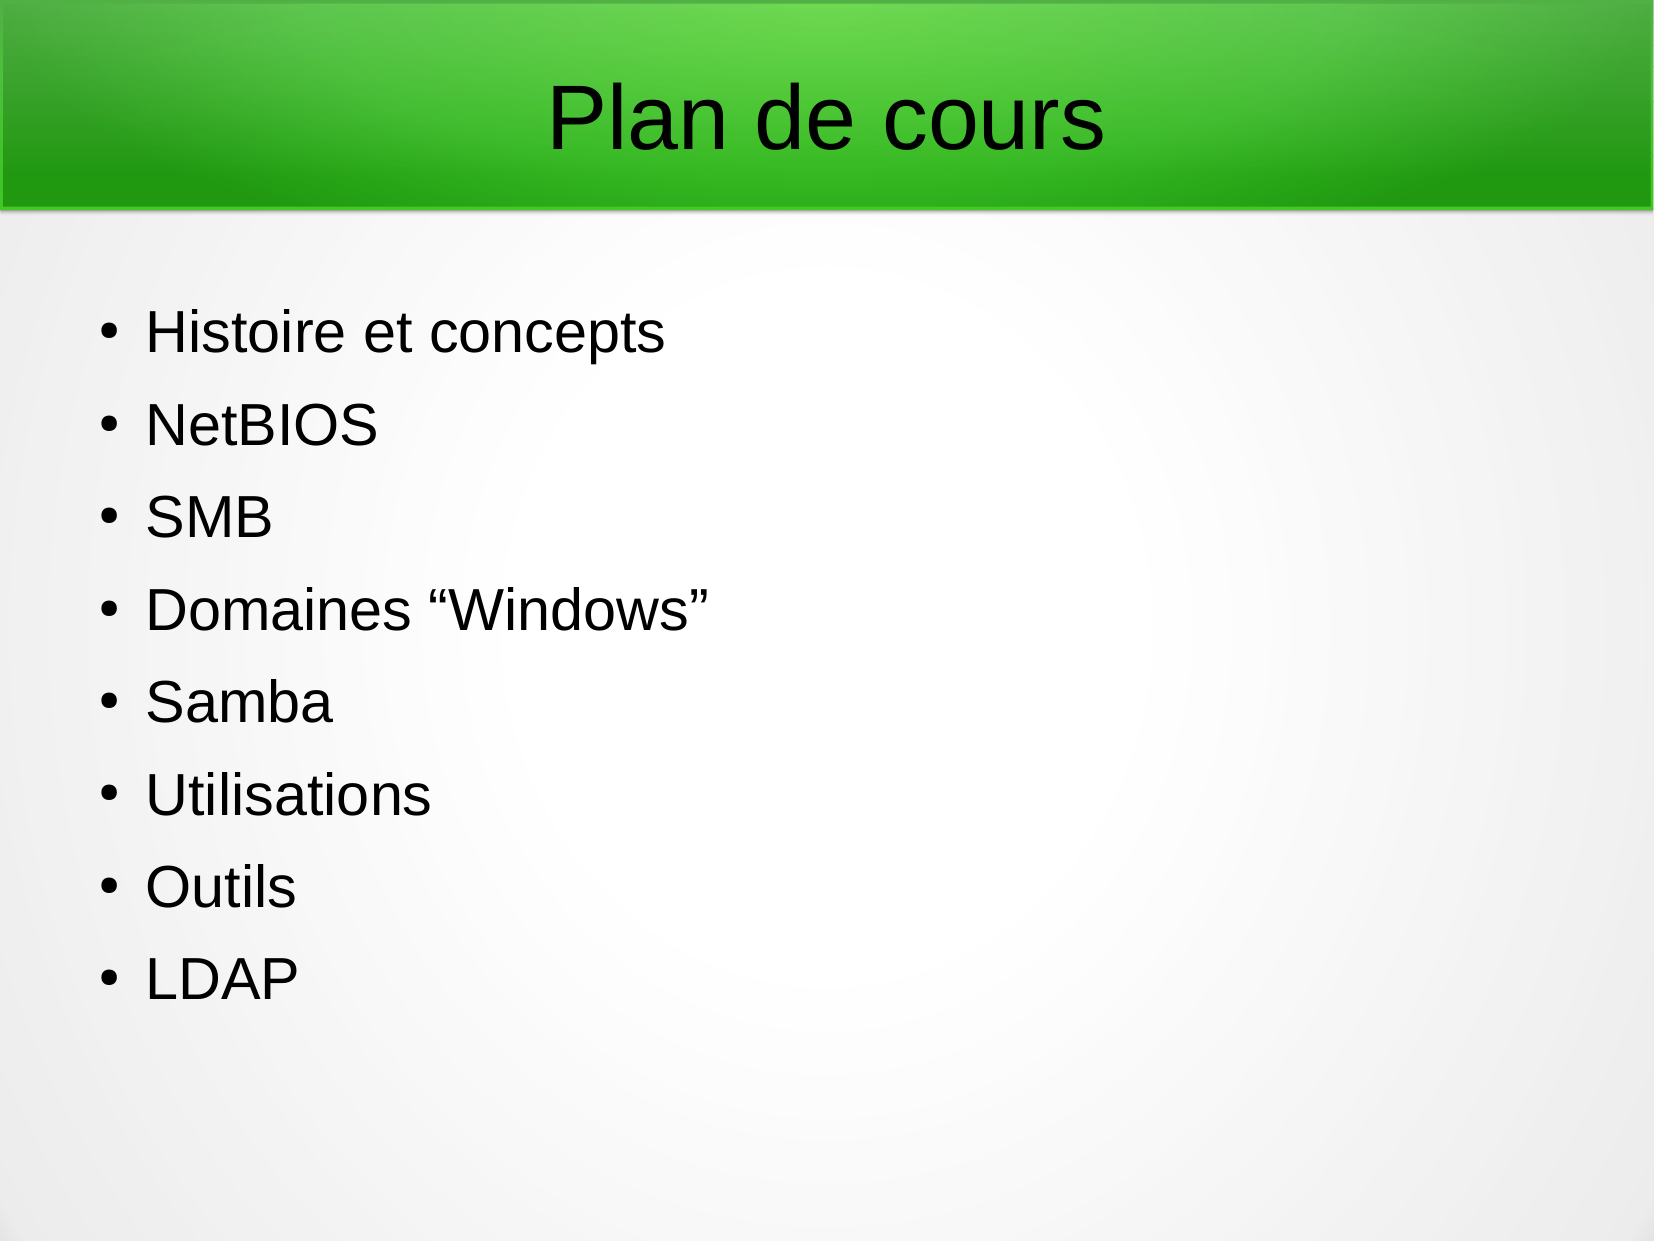

# Plan de cours
Histoire et concepts
NetBIOS
SMB
Domaines “Windows”
Samba
Utilisations
Outils
LDAP